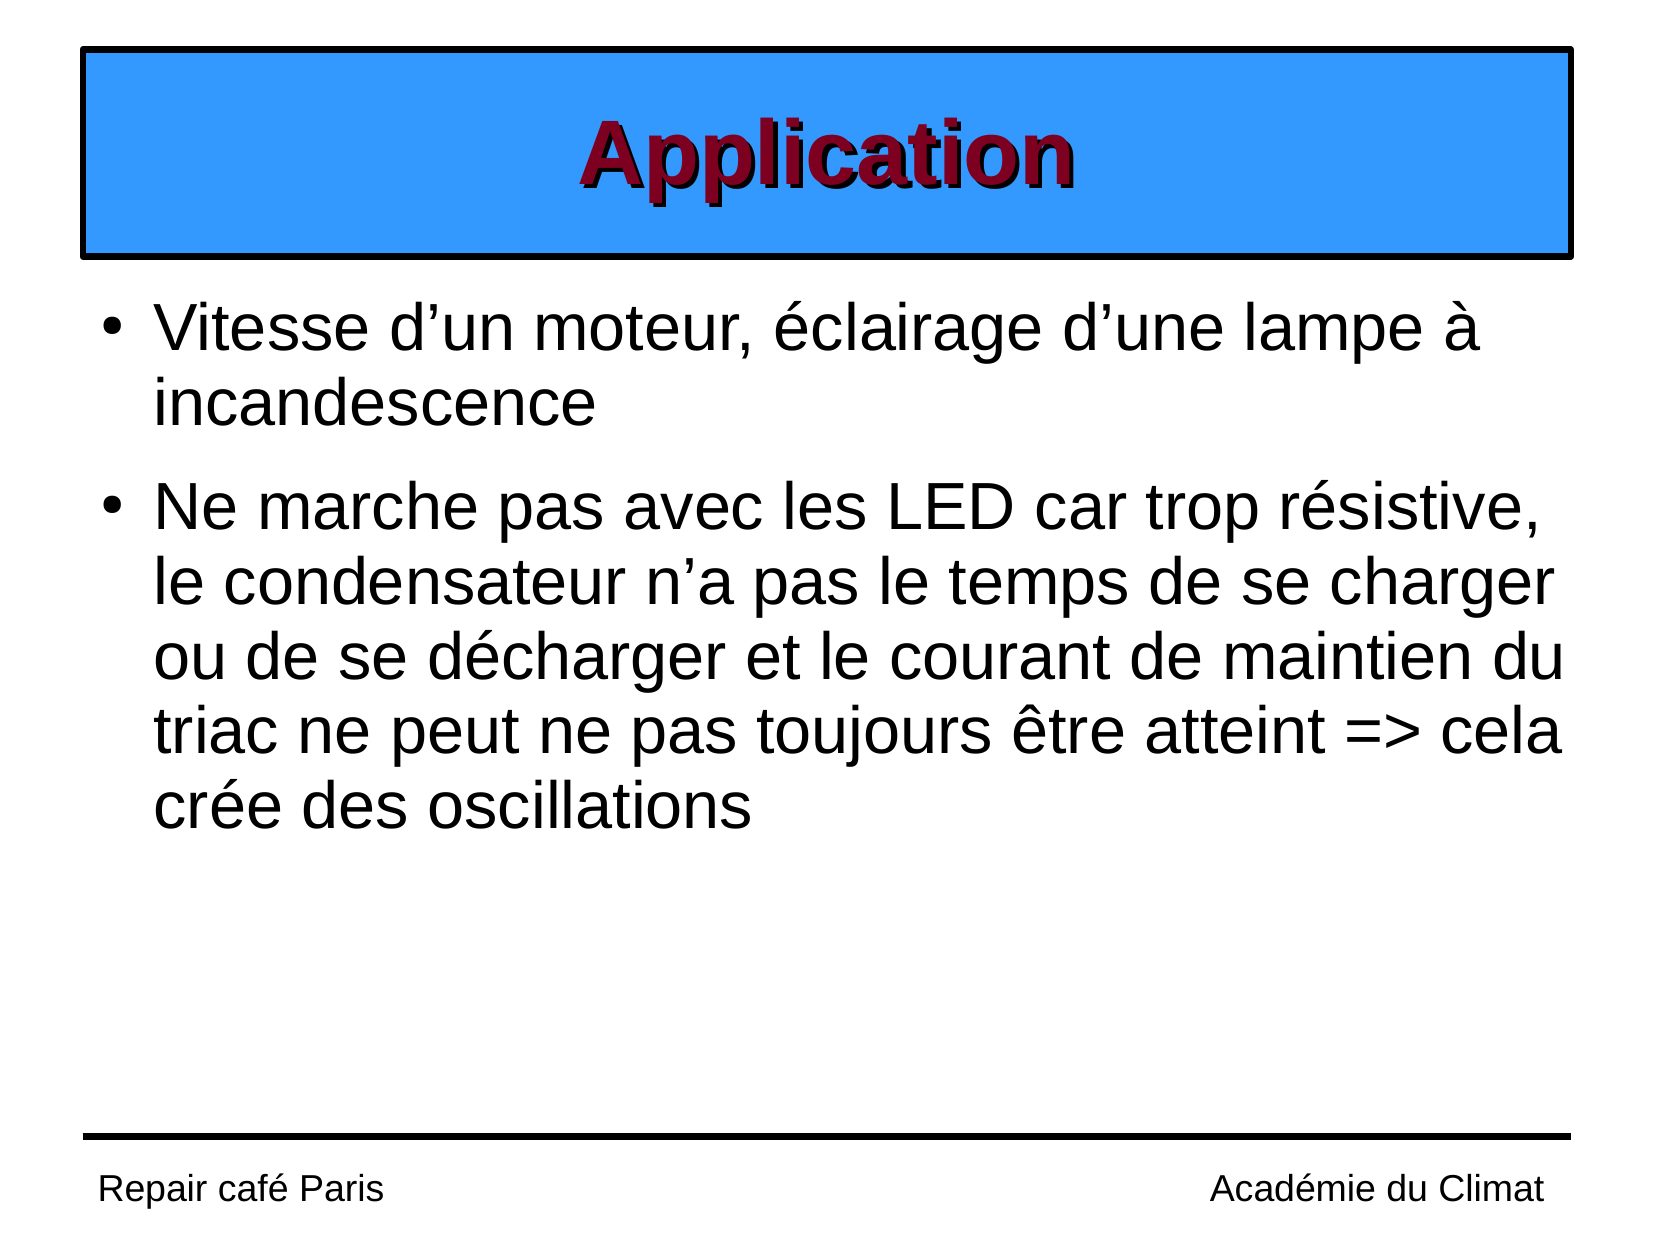

# Application
Vitesse d’un moteur, éclairage d’une lampe à incandescence
Ne marche pas avec les LED car trop résistive, le condensateur n’a pas le temps de se charger ou de se décharger et le courant de maintien du triac ne peut ne pas toujours être atteint => cela crée des oscillations
Repair café Paris	Académie du Climat